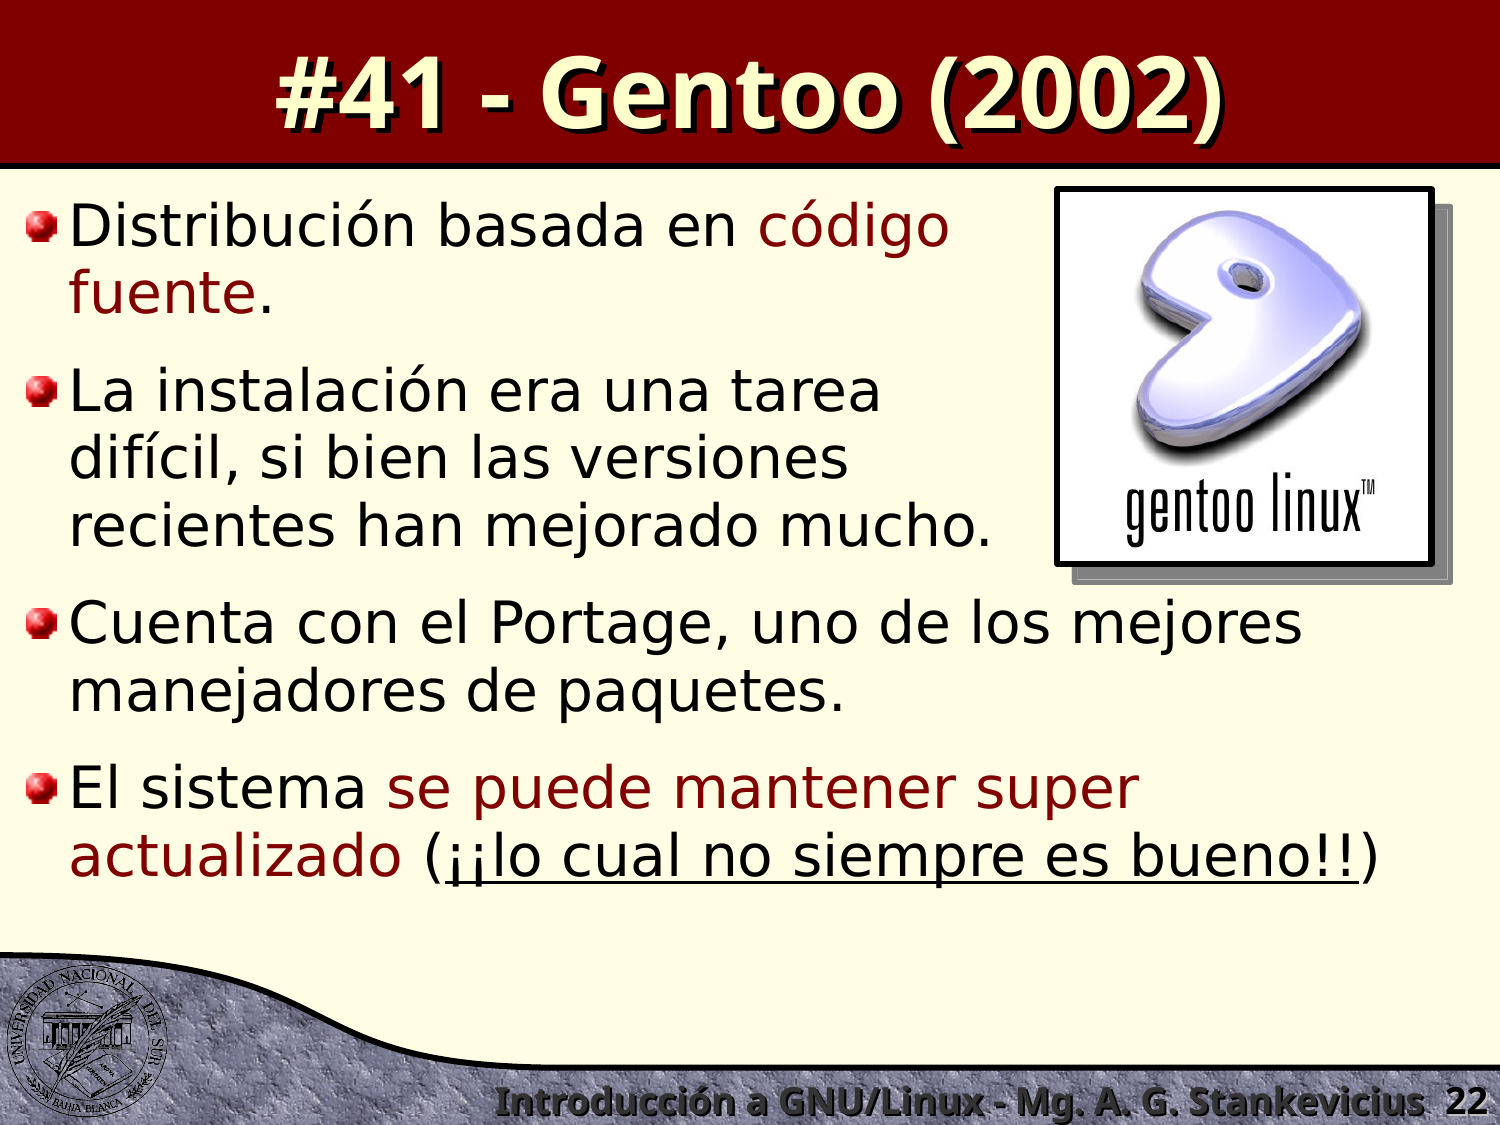

# #41 - Gentoo (2002)
Distribución basada en código
fuente.
La instalación era una tarea
difícil, si bien las versiones
recientes han mejorado mucho.
Cuenta con el Portage, uno de los mejores manejadores de paquetes.
El sistema se puede mantener super actualizado (¡¡lo cual no siempre es bueno!!)
22